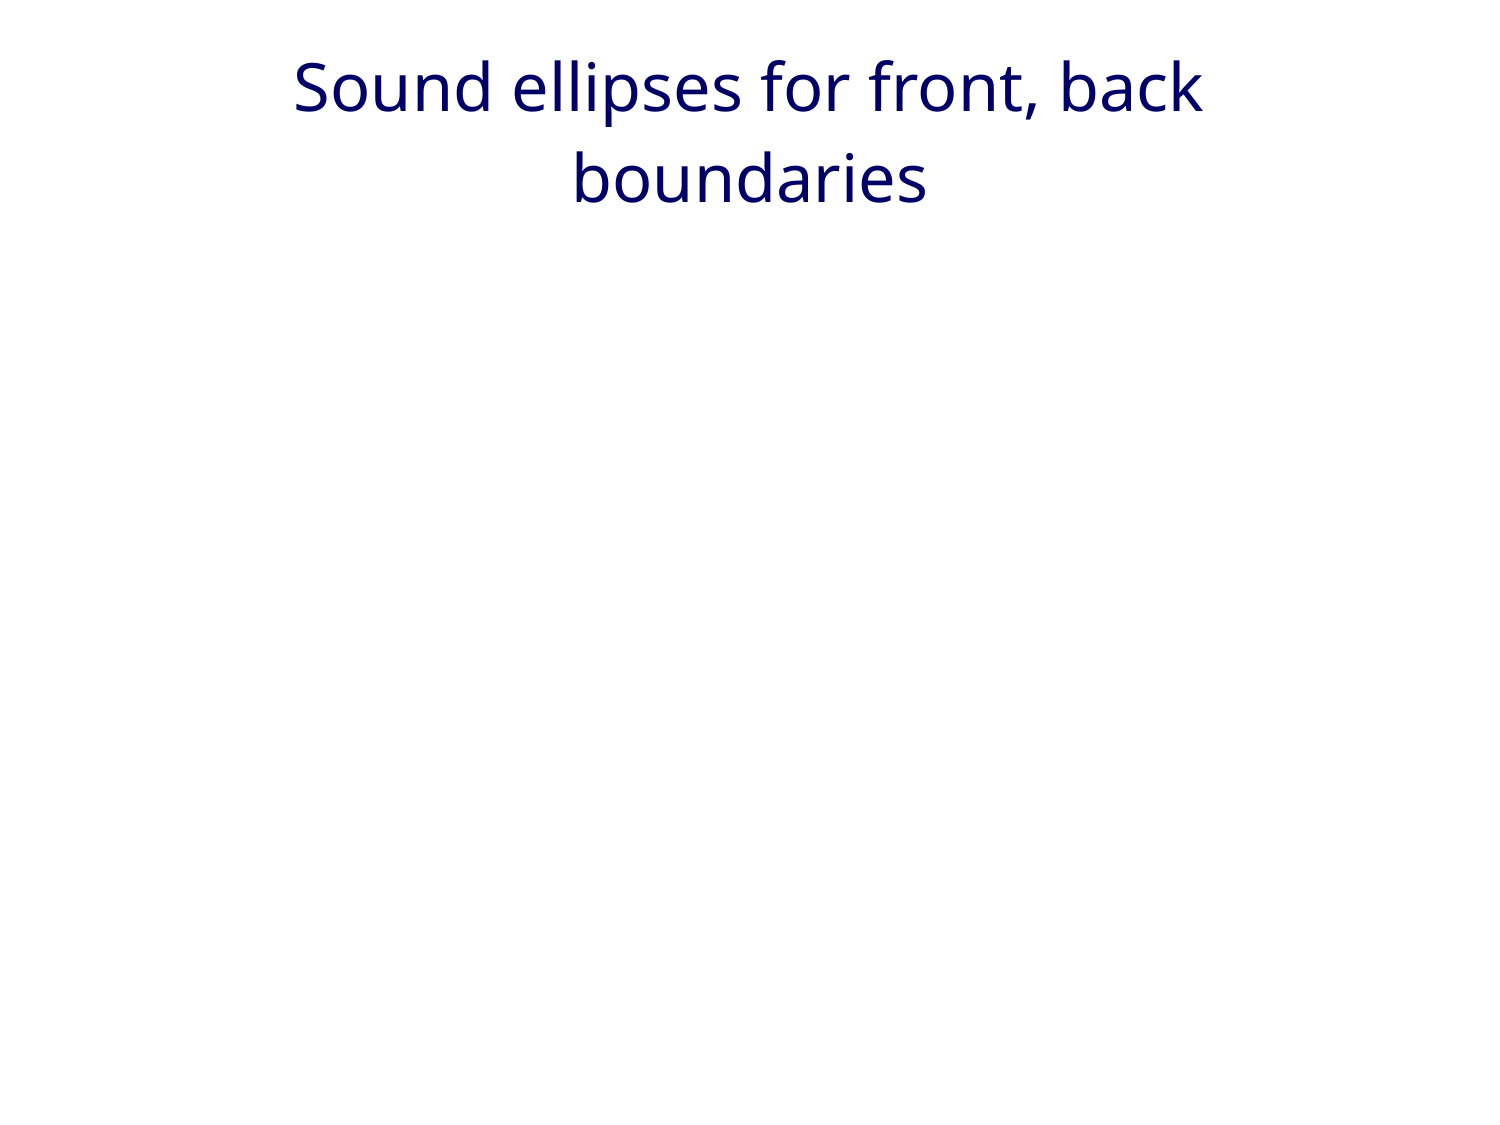

# Sound ellipses for front, back boundaries